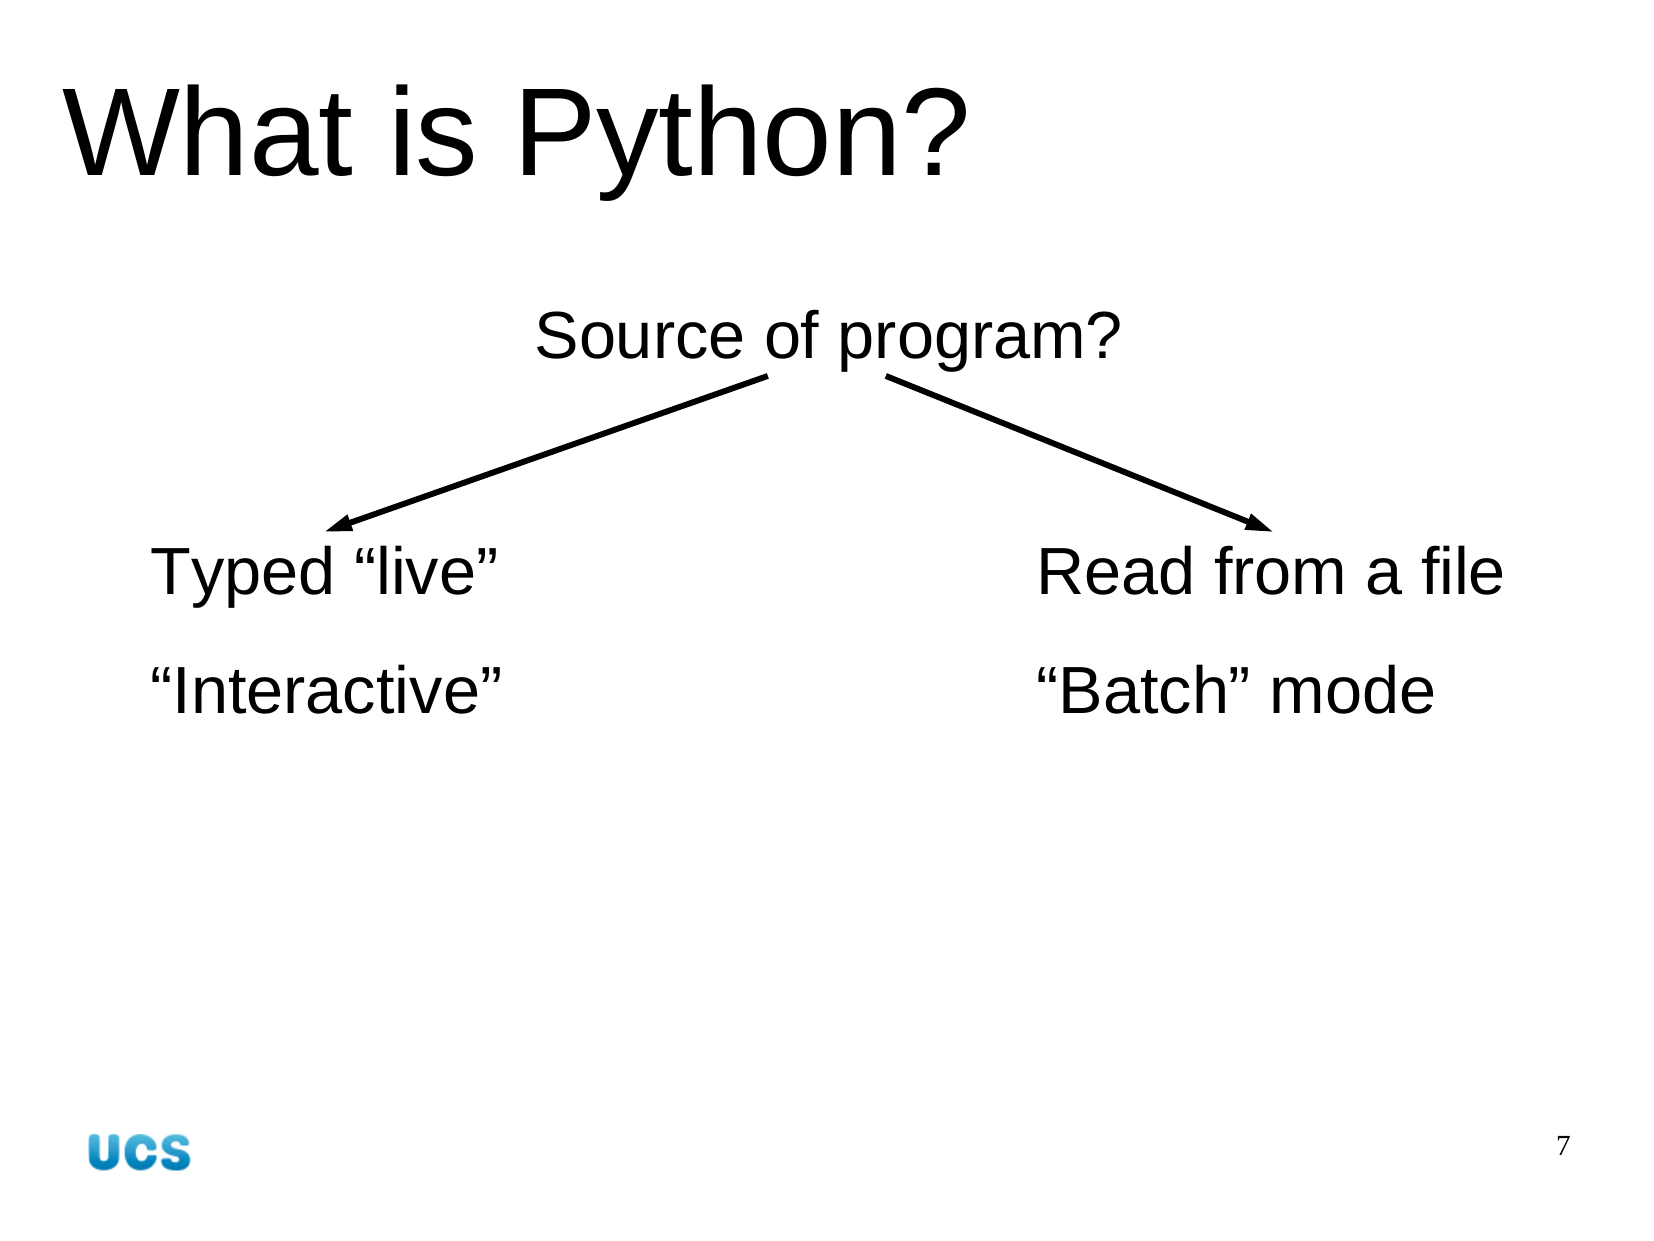

What is Python?
Source of program?
Typed “live”
Read from a file
“Interactive”
“Batch” mode
7